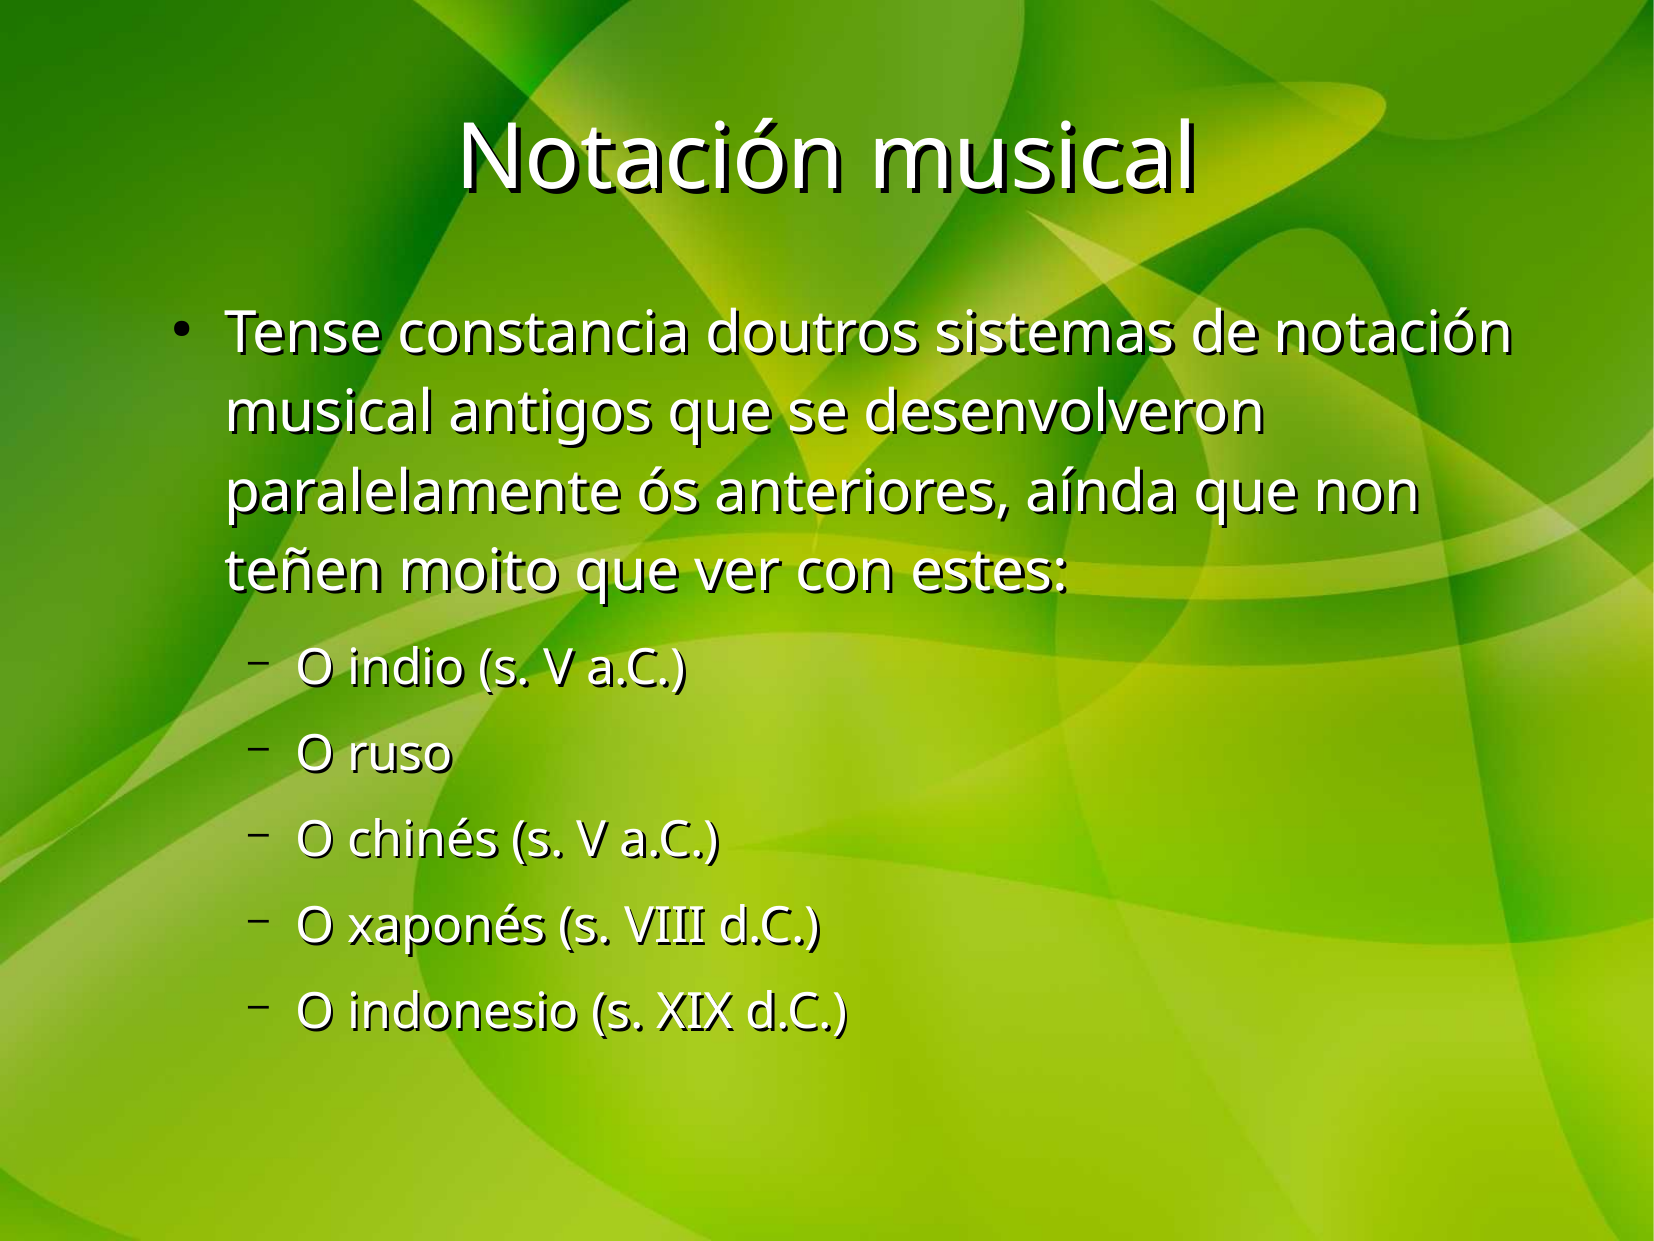

# Notación musical
Tense constancia doutros sistemas de notación musical antigos que se desenvolveron paralelamente ós anteriores, aínda que non teñen moito que ver con estes:
O indio (s. V a.C.)
O ruso
O chinés (s. V a.C.)
O xaponés (s. VIII d.C.)
O indonesio (s. XIX d.C.)